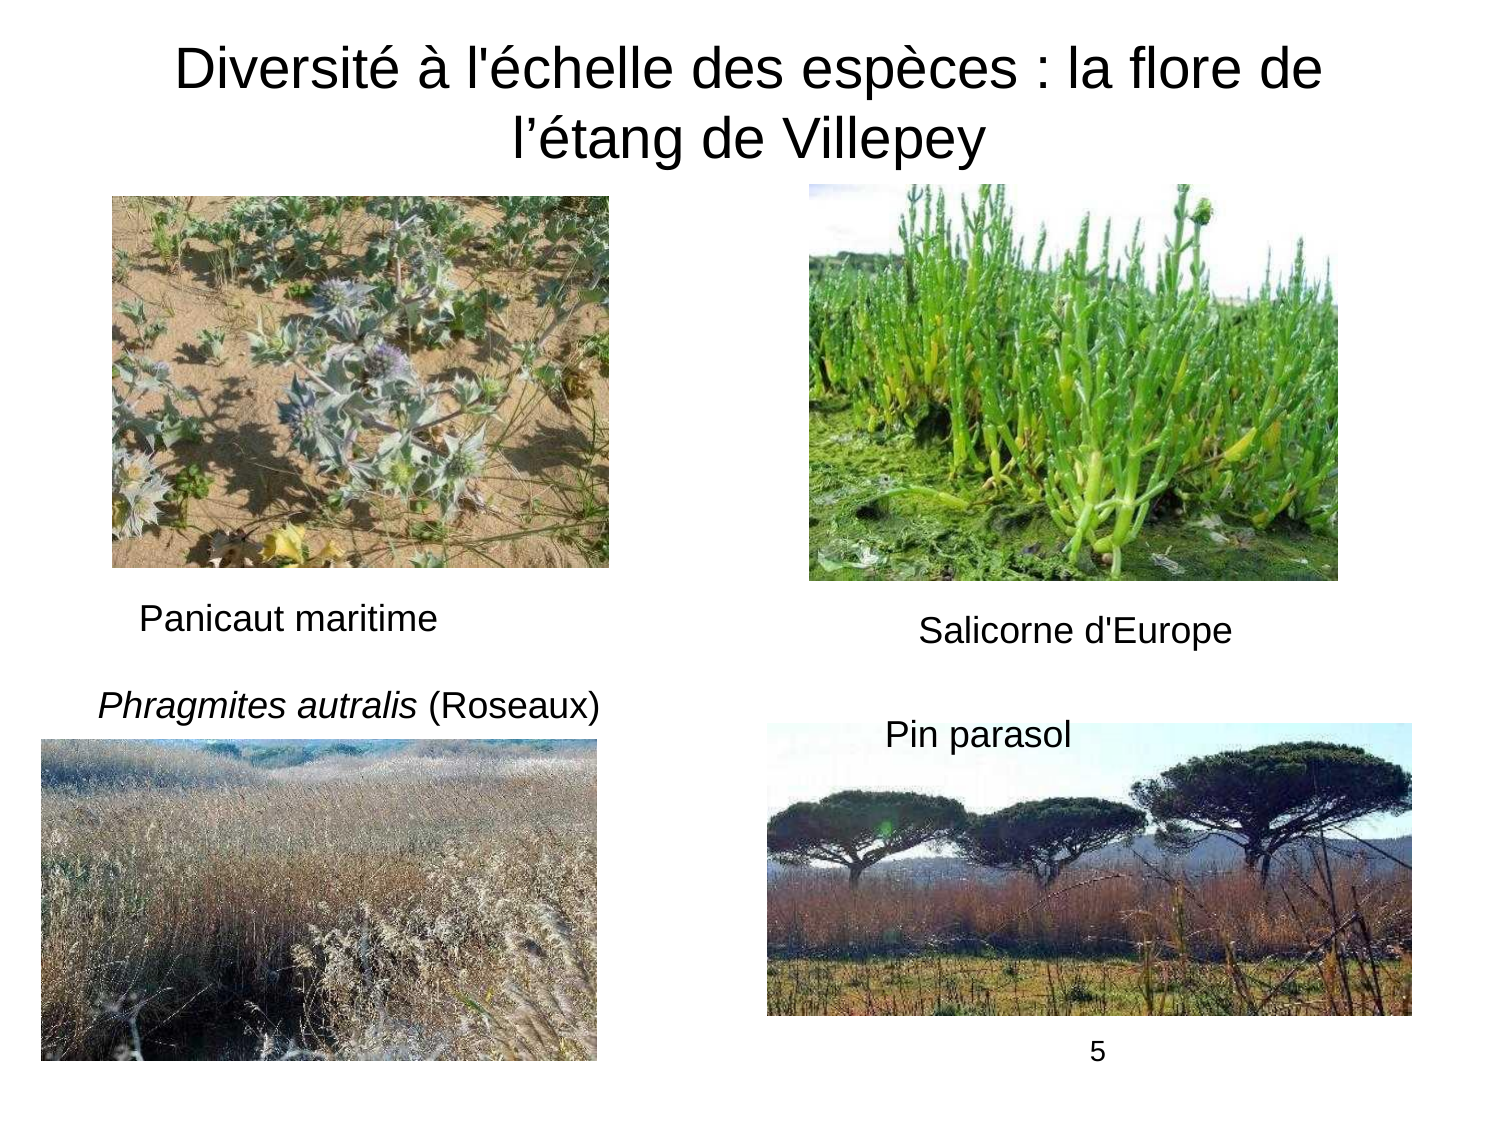

# Diversité à l'échelle des espèces : la flore de l’étang de Villepey
Panicaut maritime
Salicorne d'Europe
Phragmites autralis (Roseaux)
Pin parasol